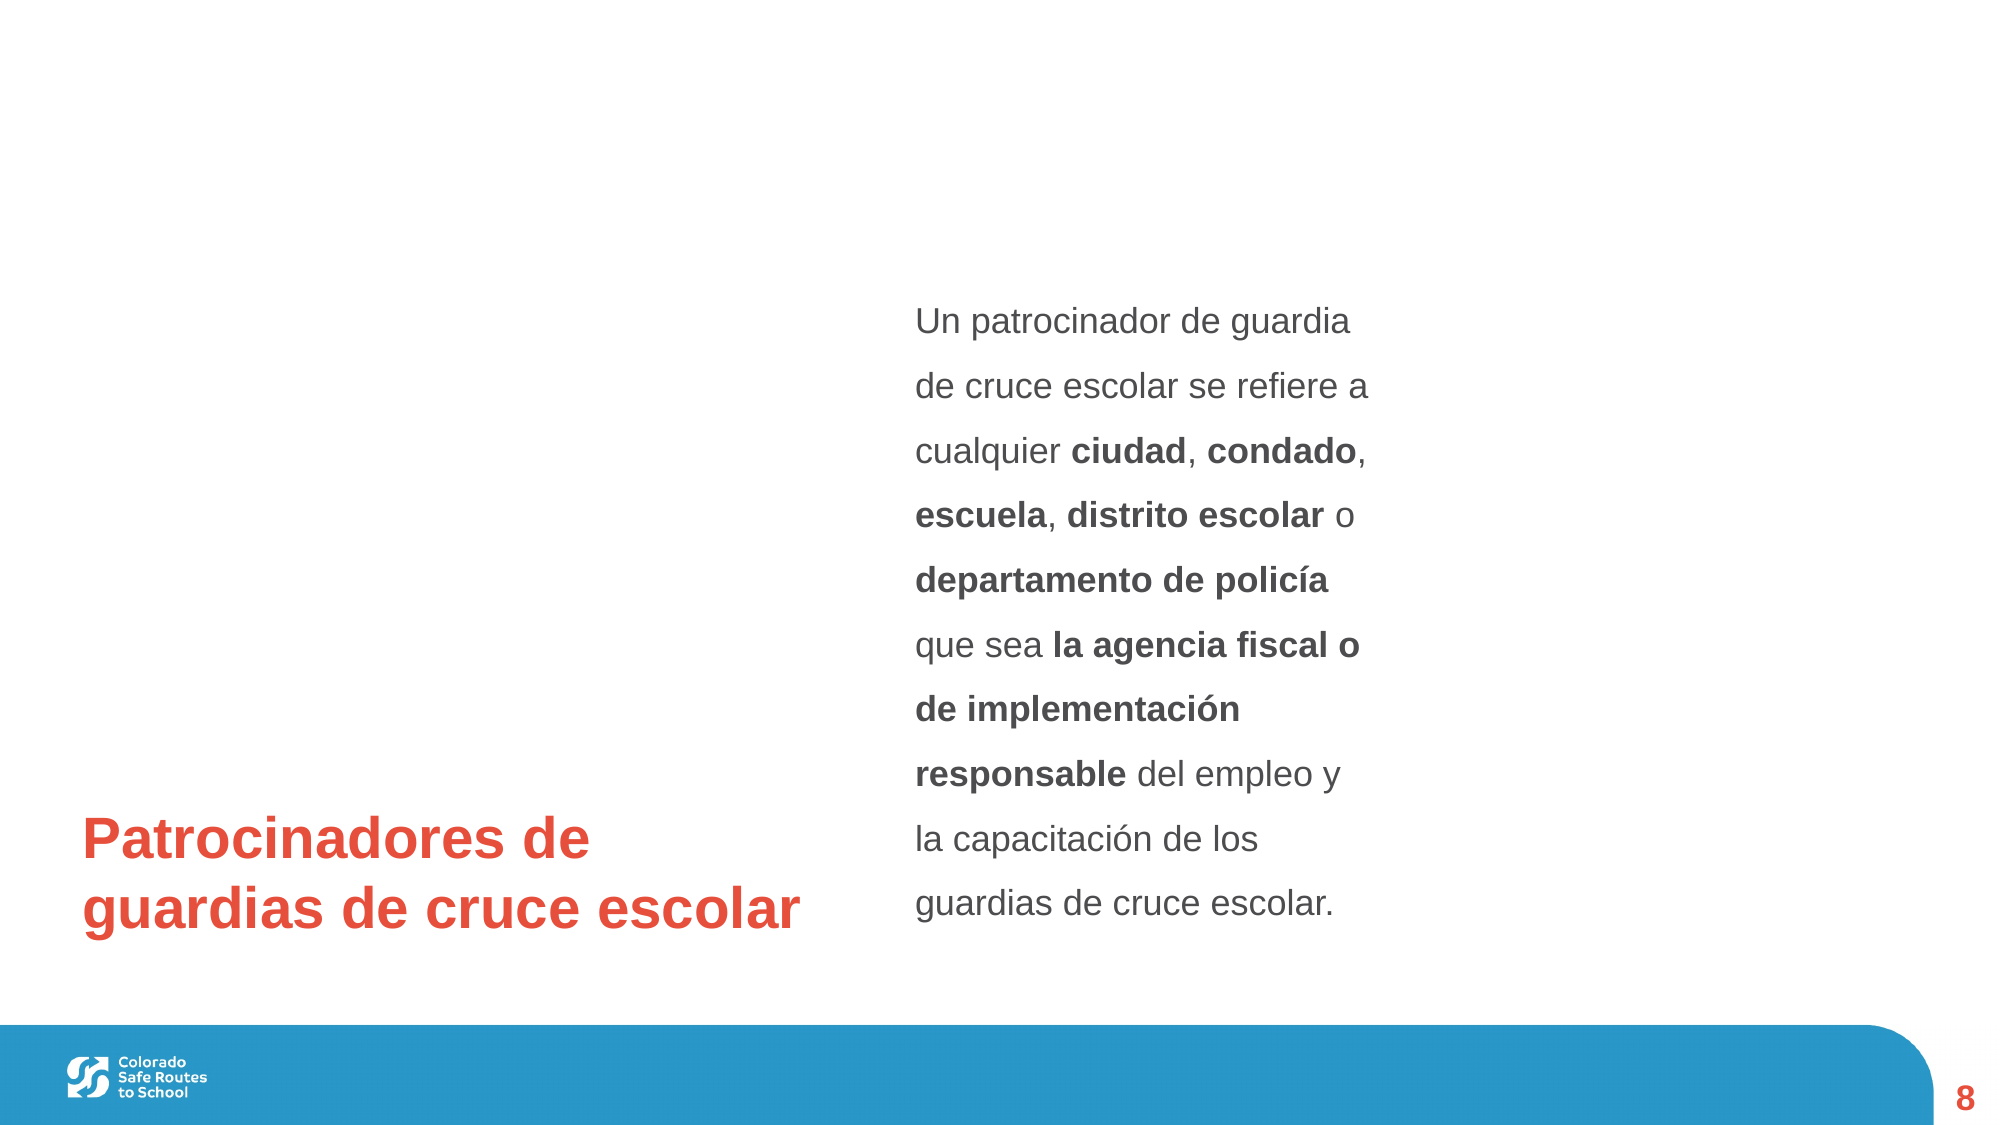

# Patrocinadores de guardias de cruce escolar
Un patrocinador de guardia de cruce escolar se refiere a cualquier ciudad, condado, escuela, distrito escolar o departamento de policía que sea la agencia fiscal o de implementación responsable del empleo y la capacitación de los guardias de cruce escolar.
8